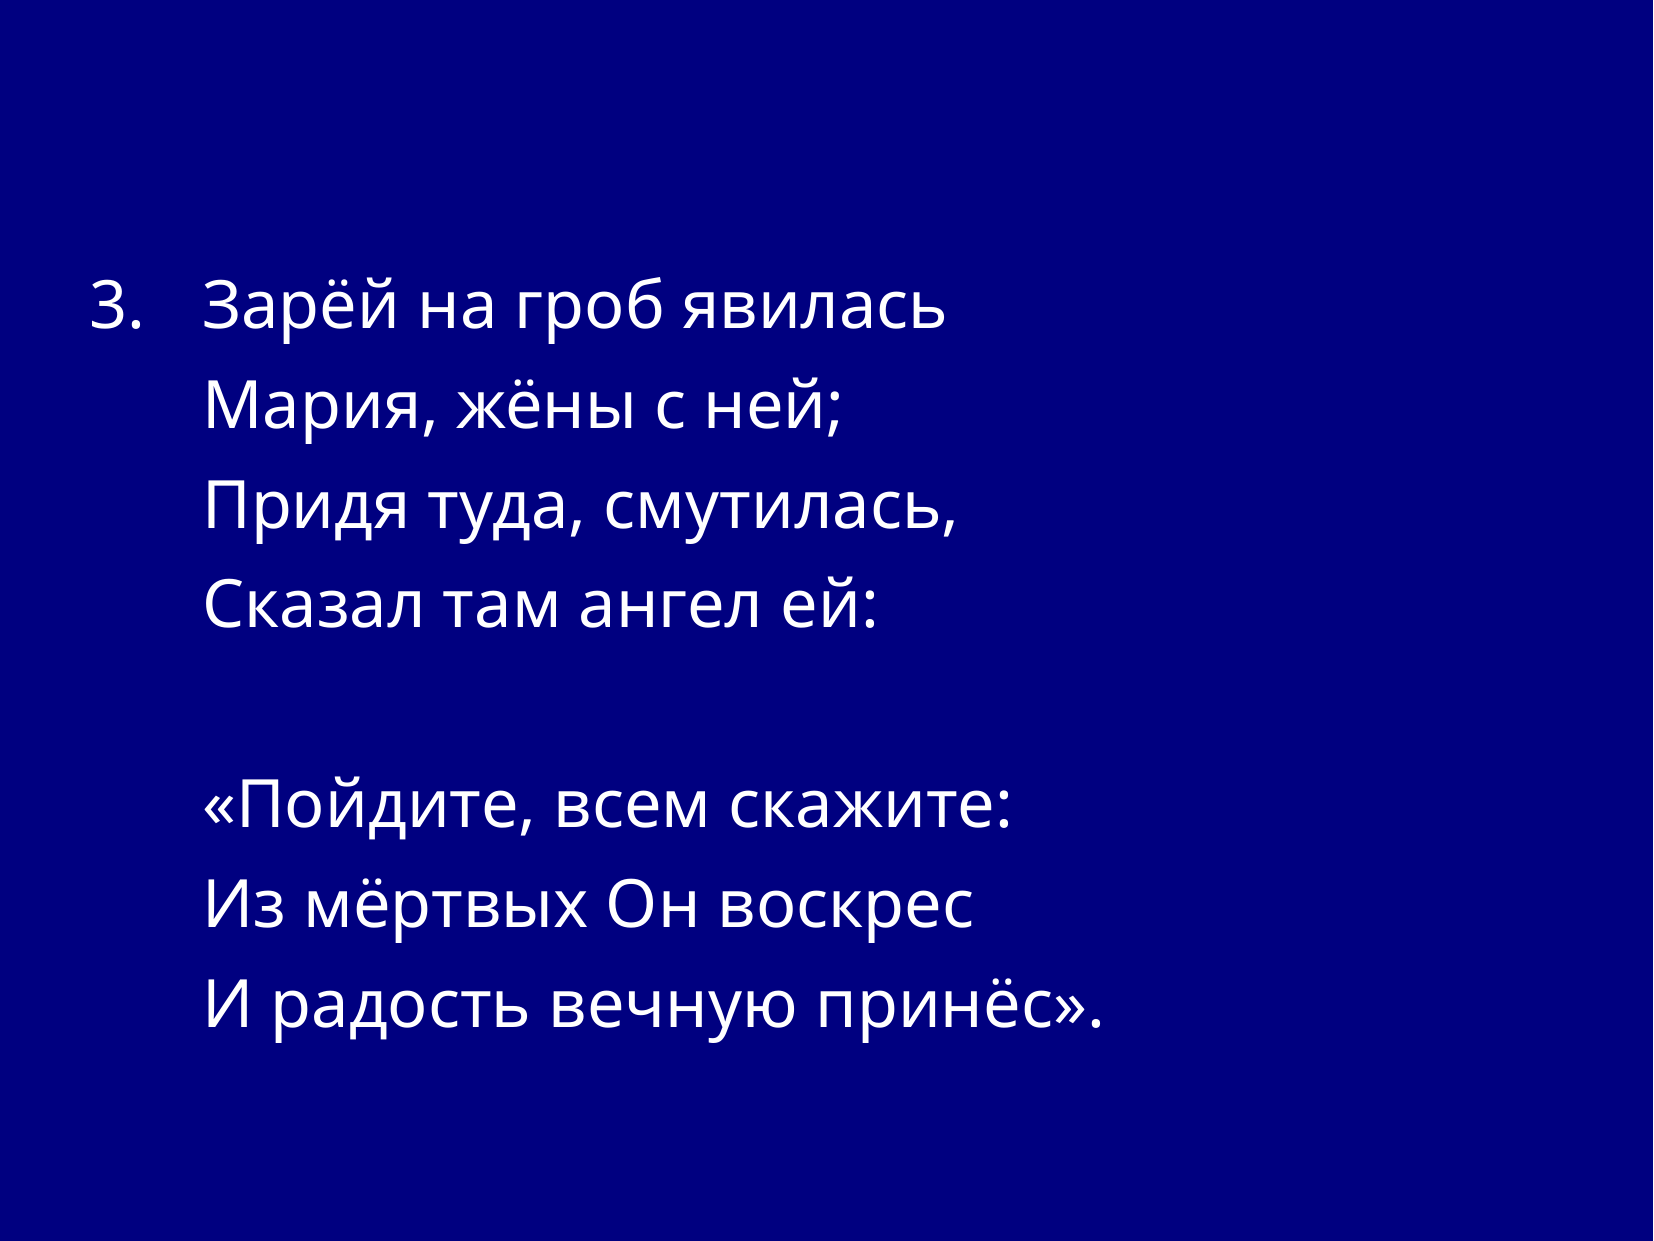

3.	Зарёй на гроб явилась
	Мария, жёны с ней;
	Придя туда, смутилась,
	Сказал там ангел ей:
	«Пойдите, всем скажите:
	Из мёртвых Он воскрес
	И радость вечную принёс».